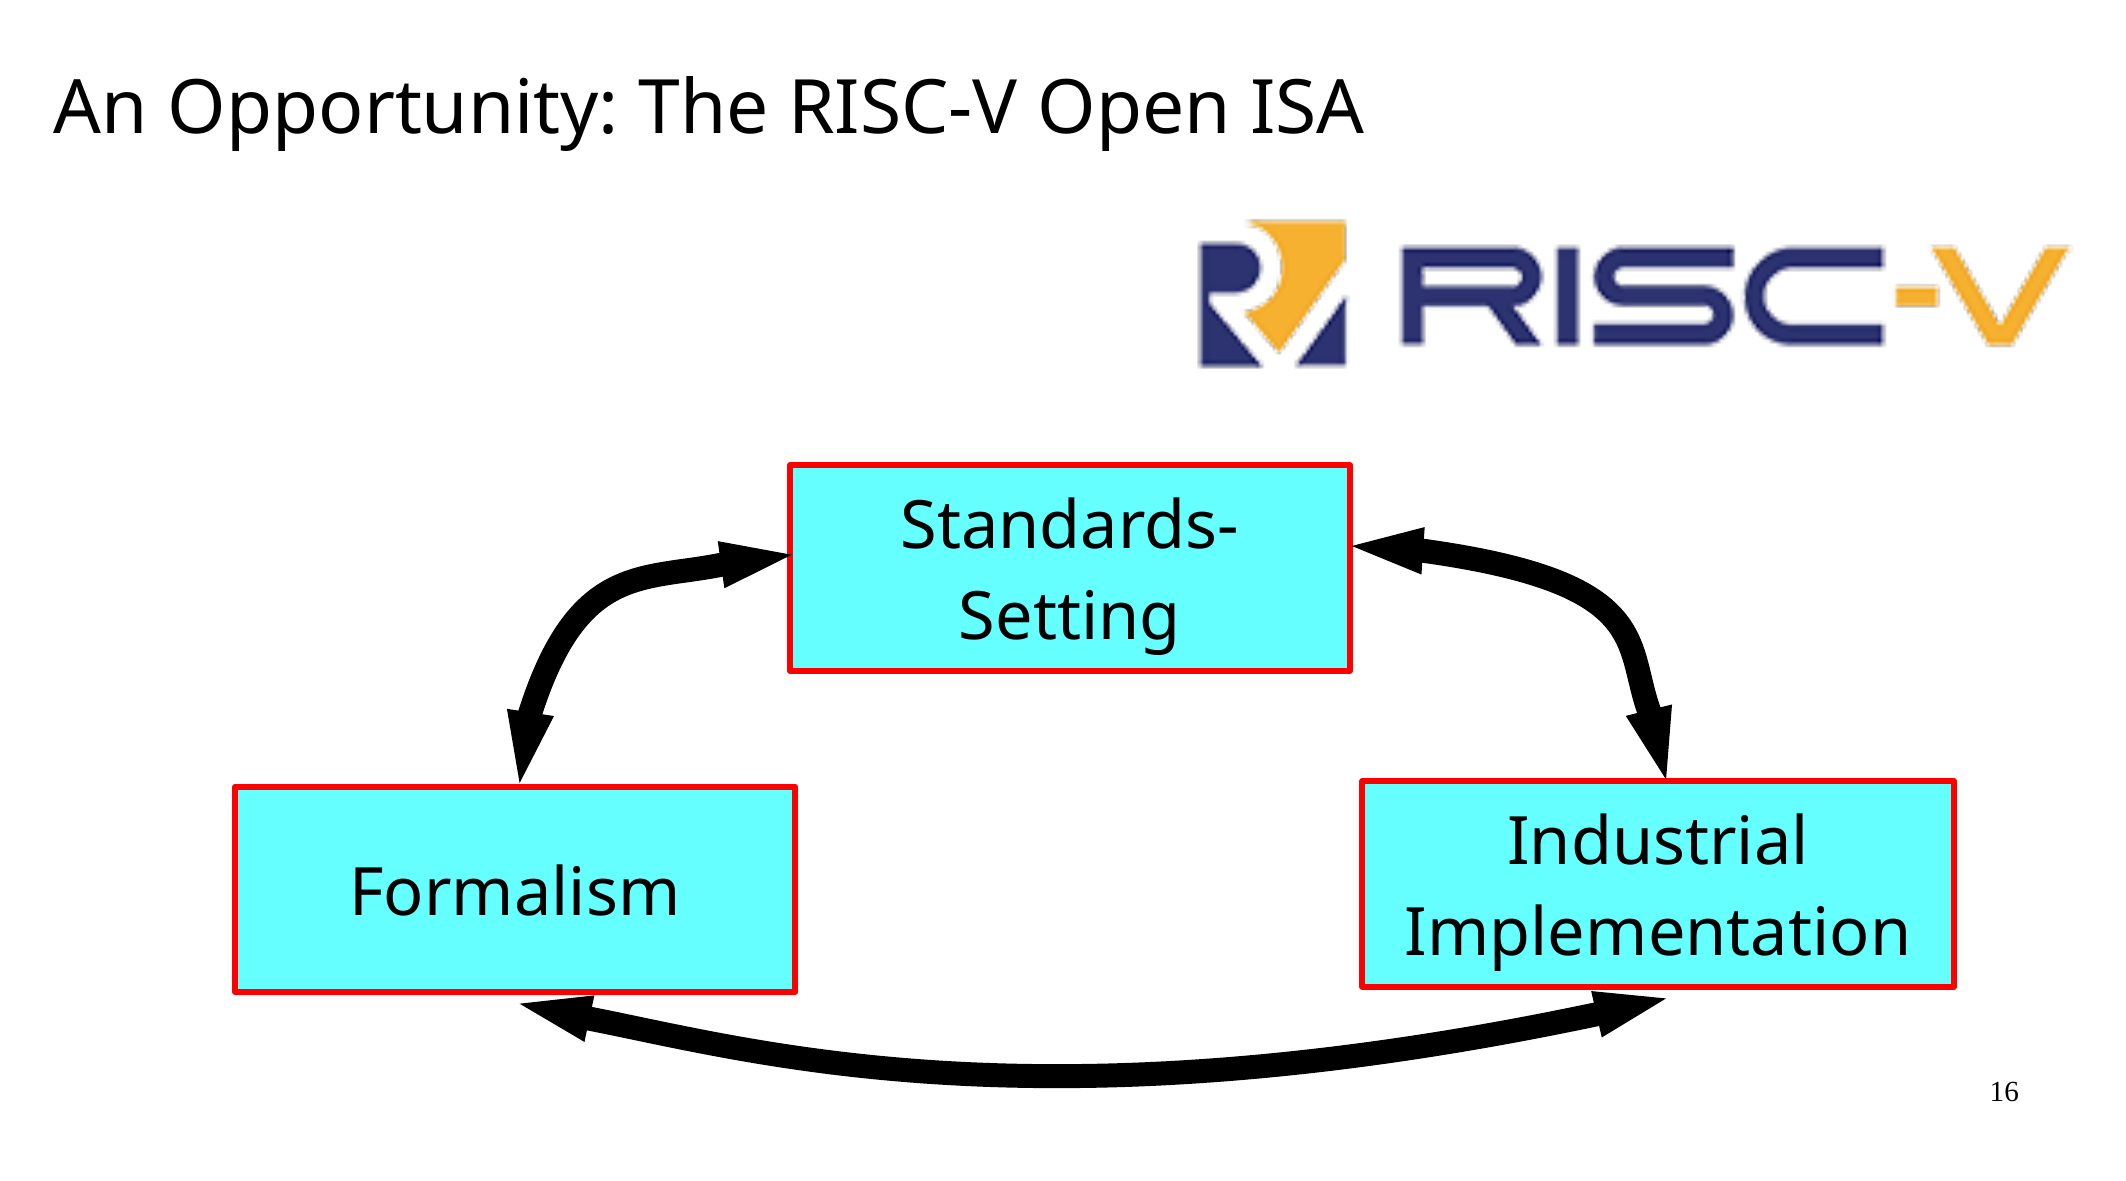

An Opportunity: The RISC-V Open ISA
Standards-Setting
Industrial Implementation
Formalism
16